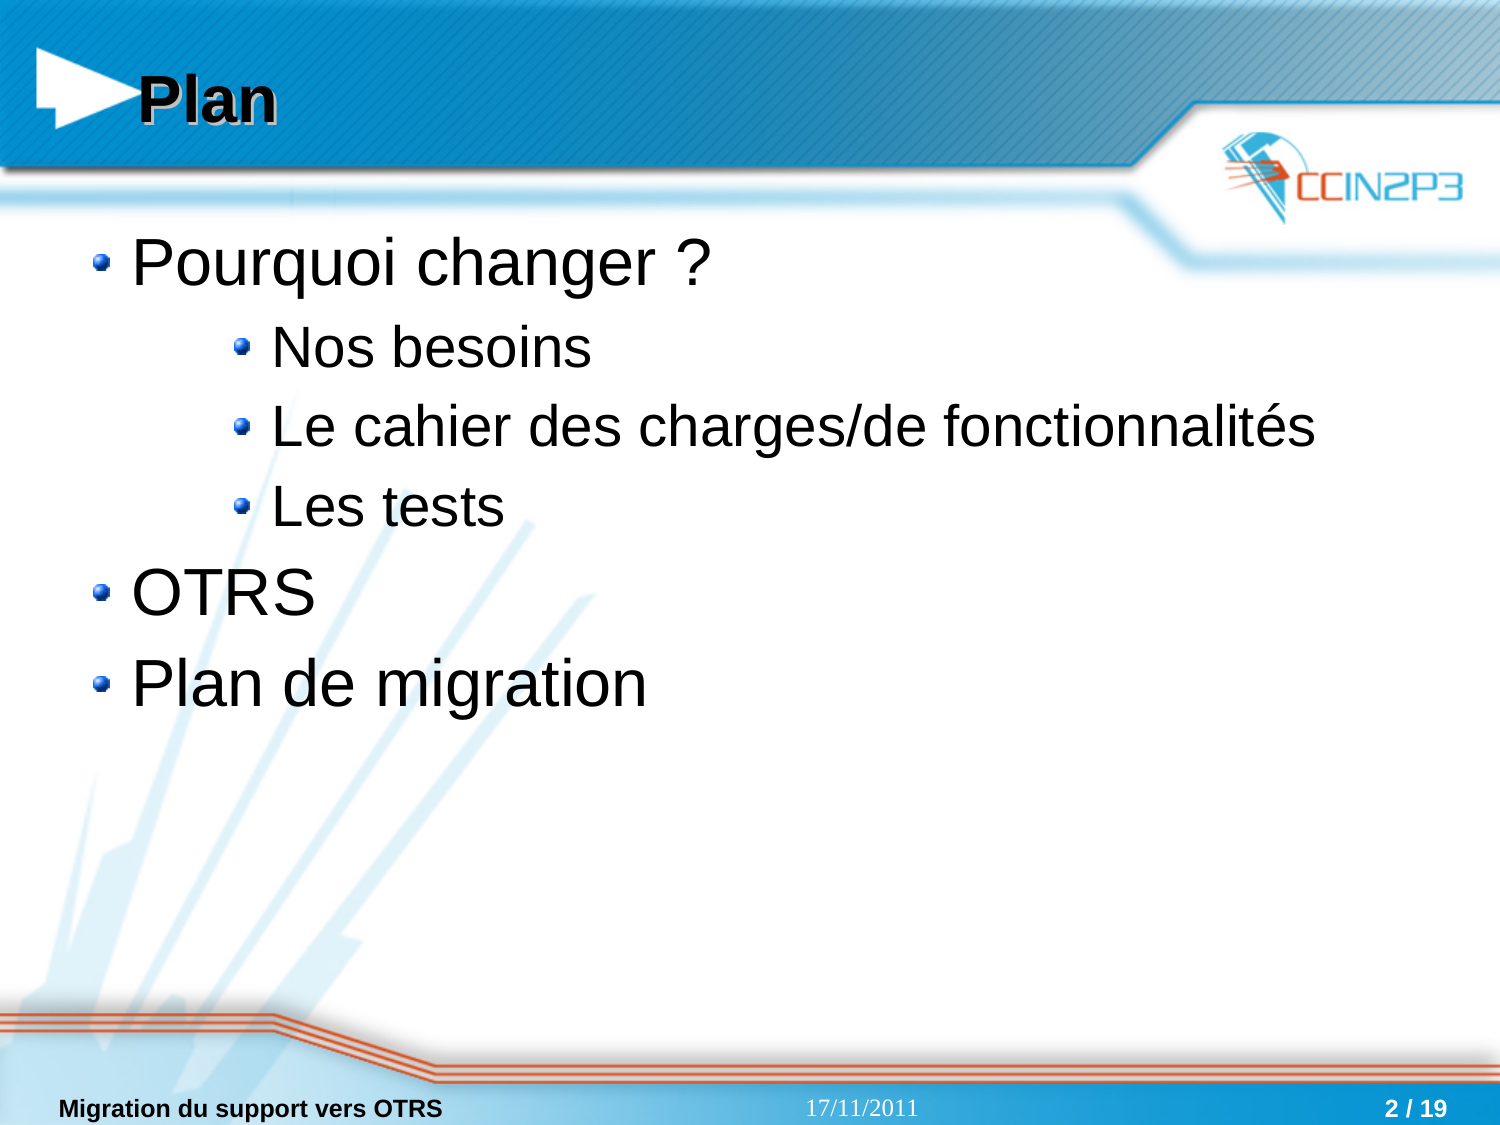

# Plan
Pourquoi changer ?
Nos besoins
Le cahier des charges/de fonctionnalités
Les tests
OTRS
Plan de migration
Migration du support vers OTRS
2